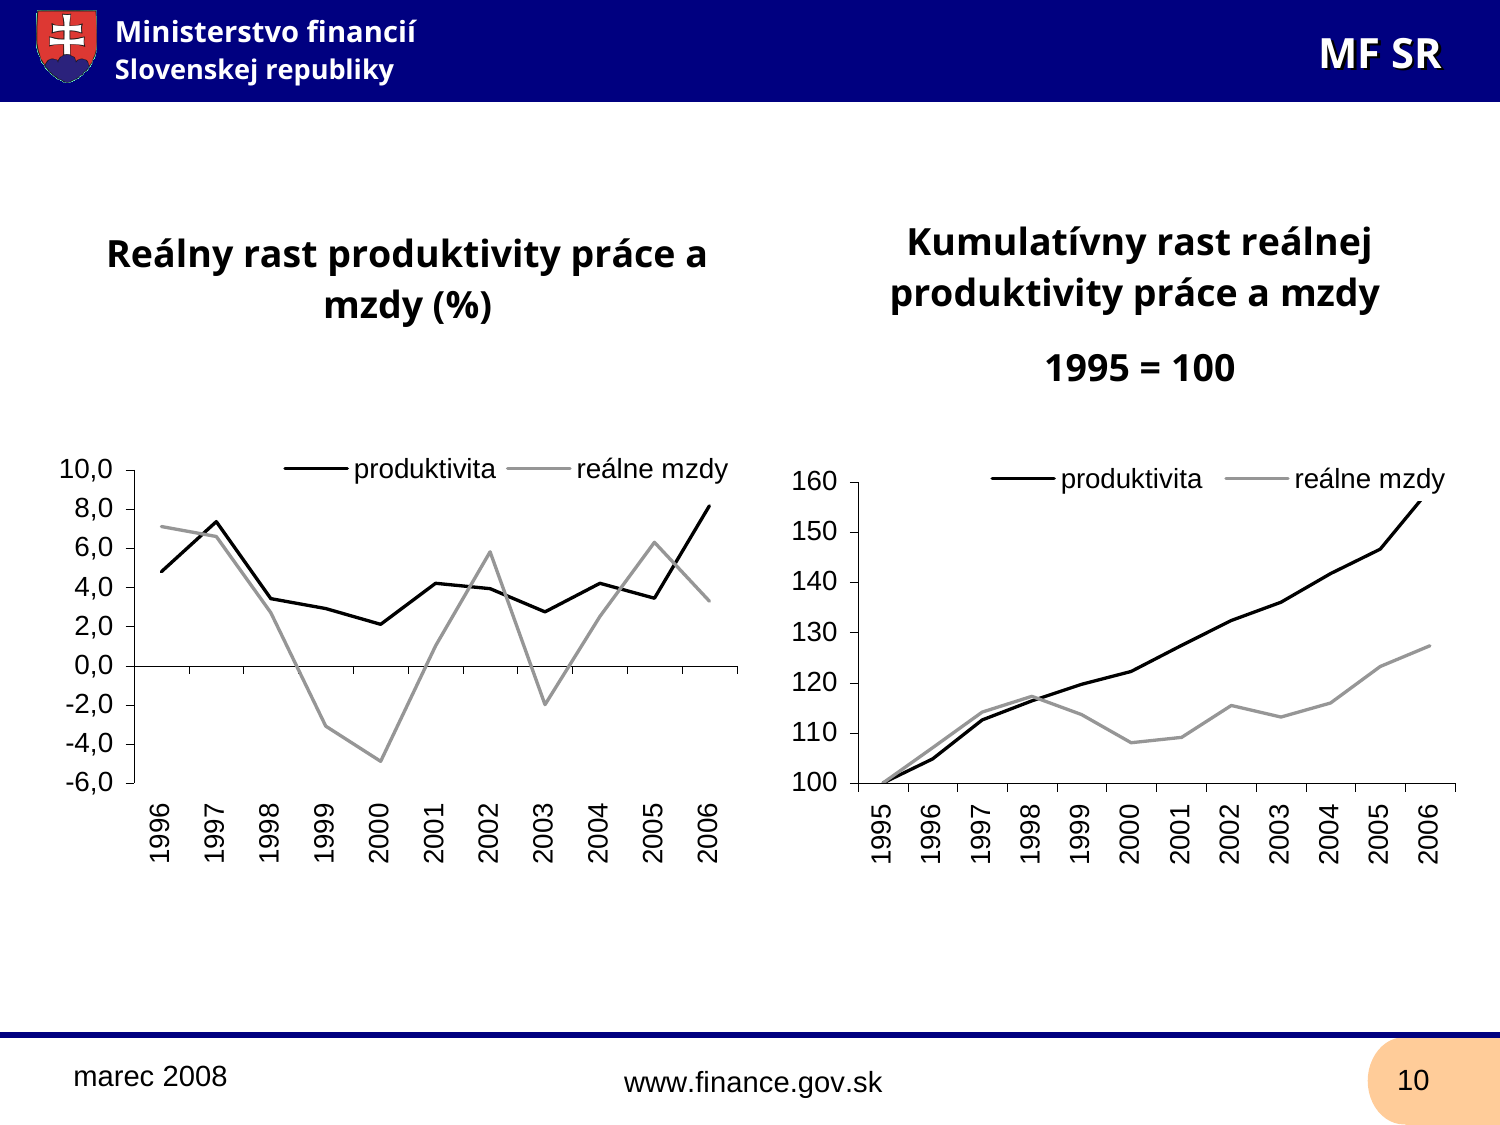

Kumulatívny rast reálnej produktivity práce a mzdy
1995 = 100
Reálny rast produktivity práce a mzdy (%)
marec 2008
10
www.finance.gov.sk